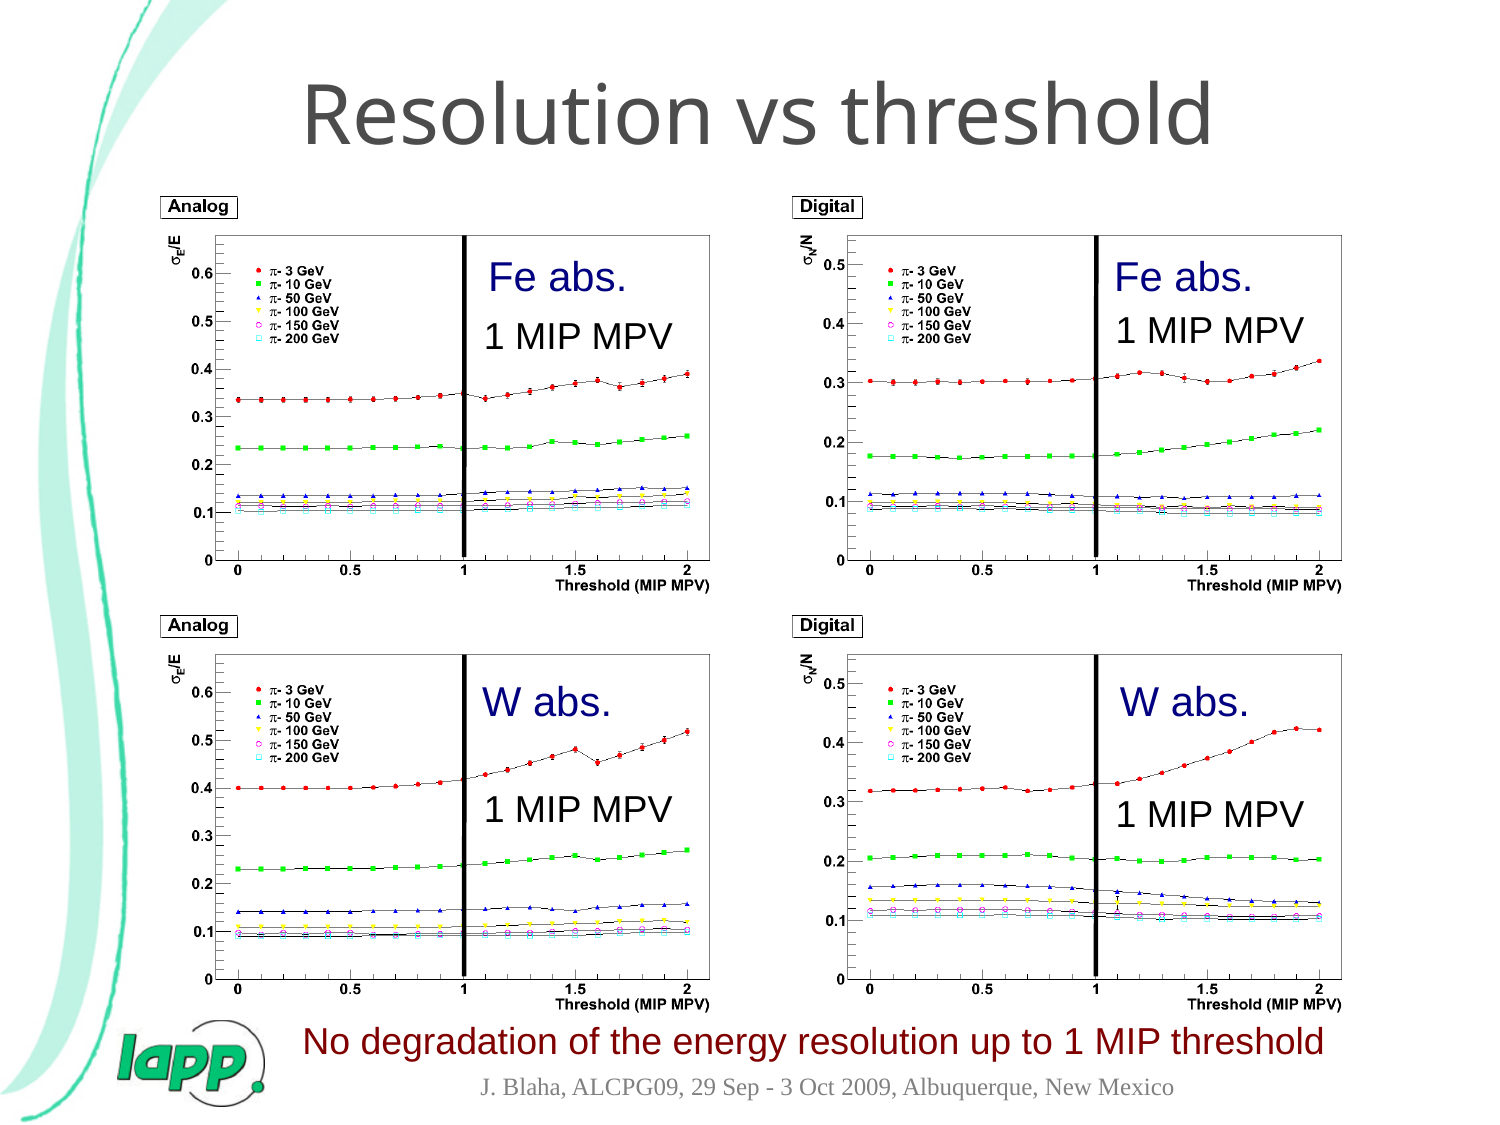

Resolution vs threshold
#
Fe abs.
Fe abs.
1 MIP MPV
1 MIP MPV
W abs.
W abs.
1 MIP MPV
1 MIP MPV
No degradation of the energy resolution up to 1 MIP threshold
J. Blaha, ALCPG09, 29 Sep - 3 Oct 2009, Albuquerque, New Mexico